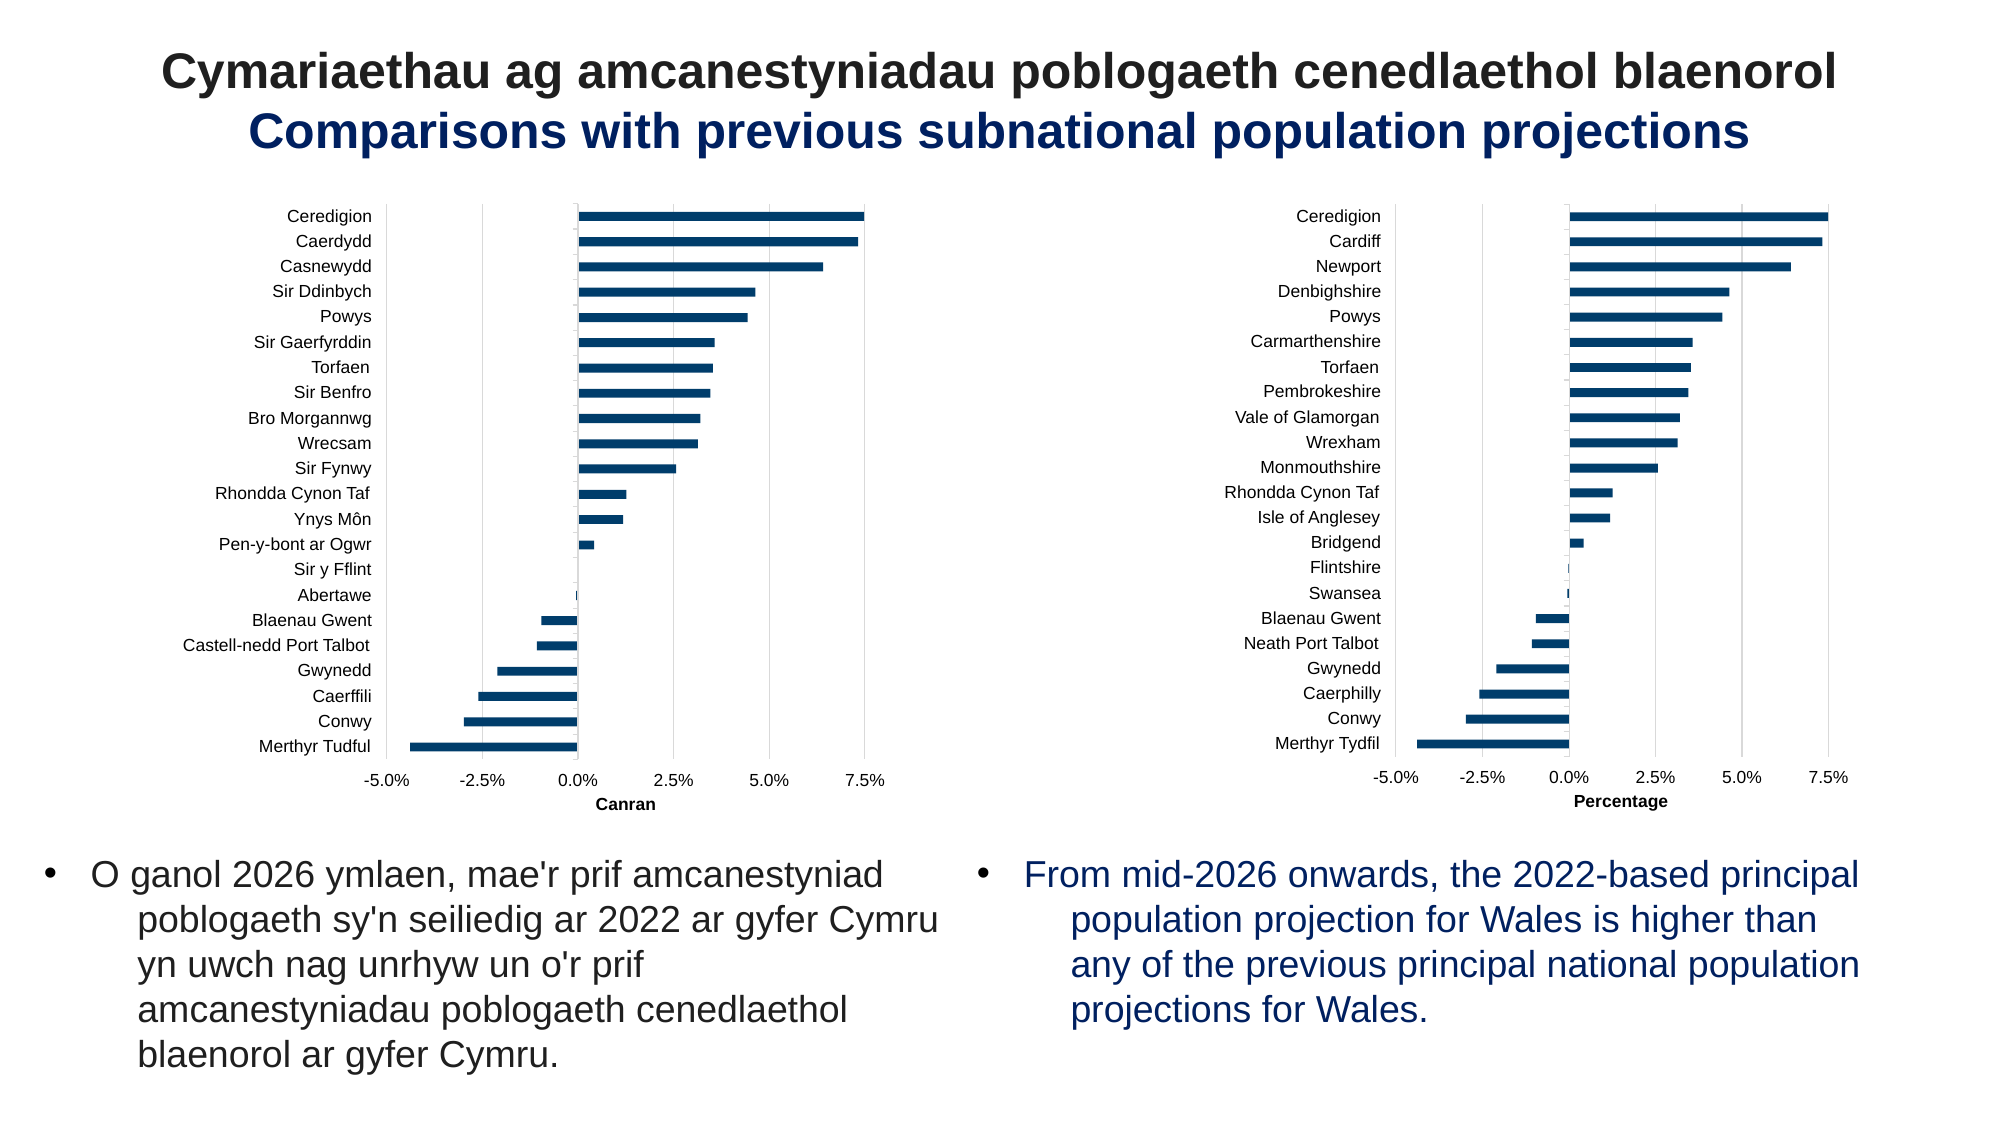

Cymariaethau ag amcanestyniadau poblogaeth cenedlaethol blaenorol
Comparisons with previous subnational population projections
O ganol 2026 ymlaen, mae'r prif amcanestyniad poblogaeth sy'n seiliedig ar 2022 ar gyfer Cymru yn uwch nag unrhyw un o'r prif amcanestyniadau poblogaeth cenedlaethol blaenorol ar gyfer Cymru.
From mid-2026 onwards, the 2022-based principal population projection for Wales is higher than any of the previous principal national population projections for Wales.